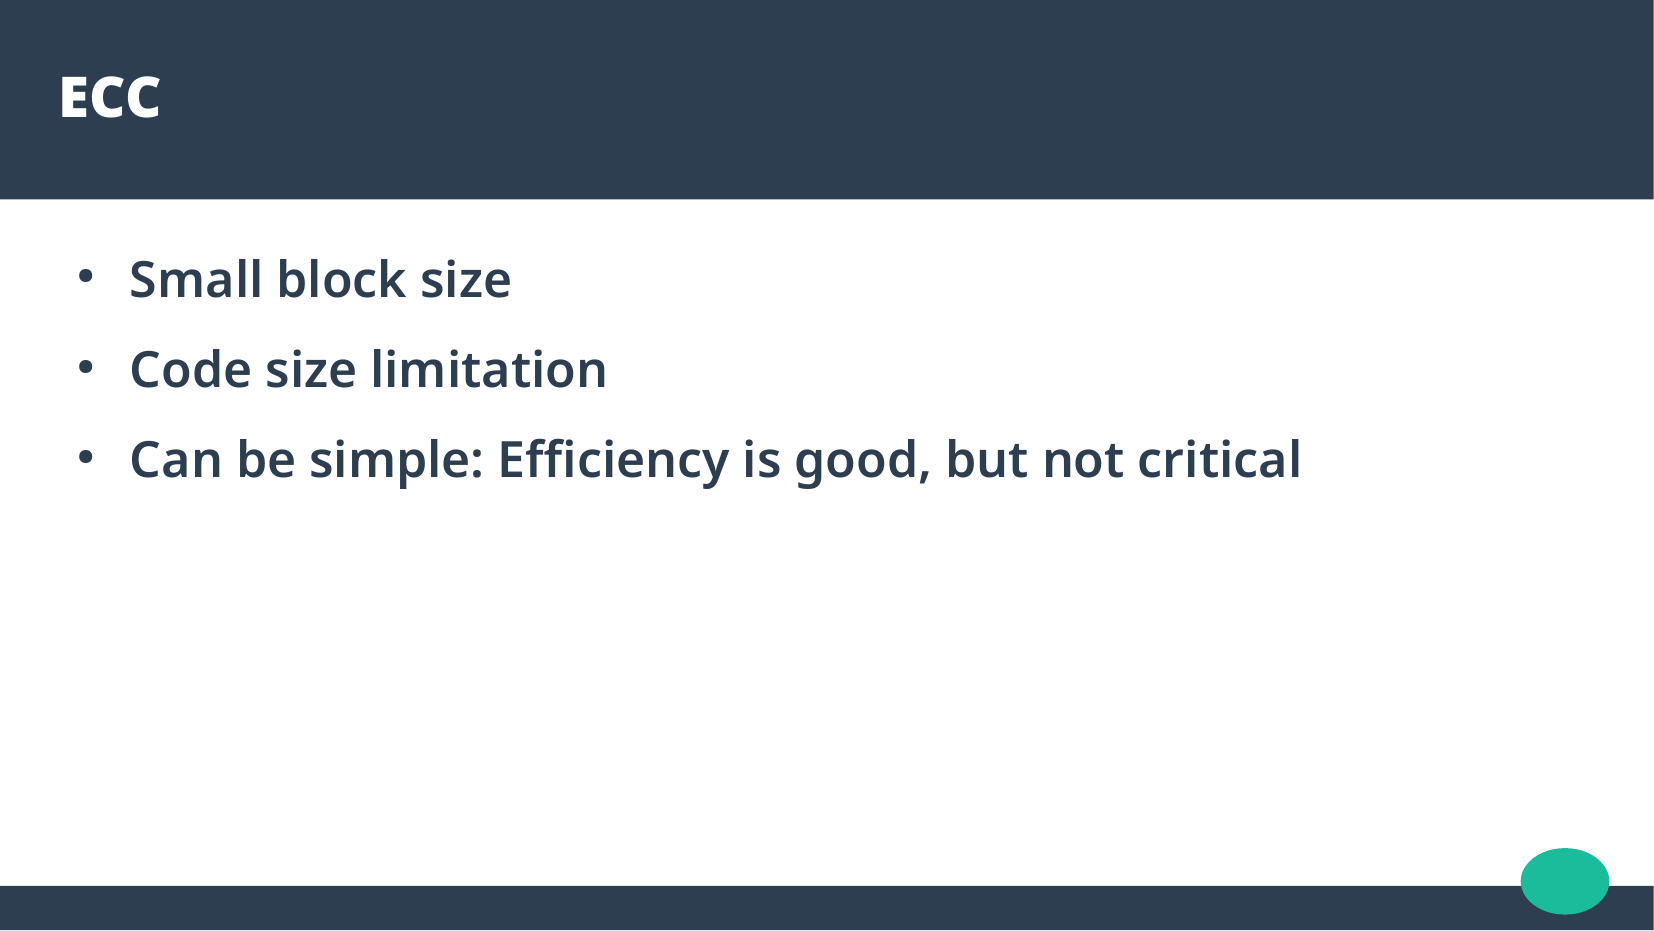

# ECC
Small block size
Code size limitation
Can be simple: Efficiency is good, but not critical